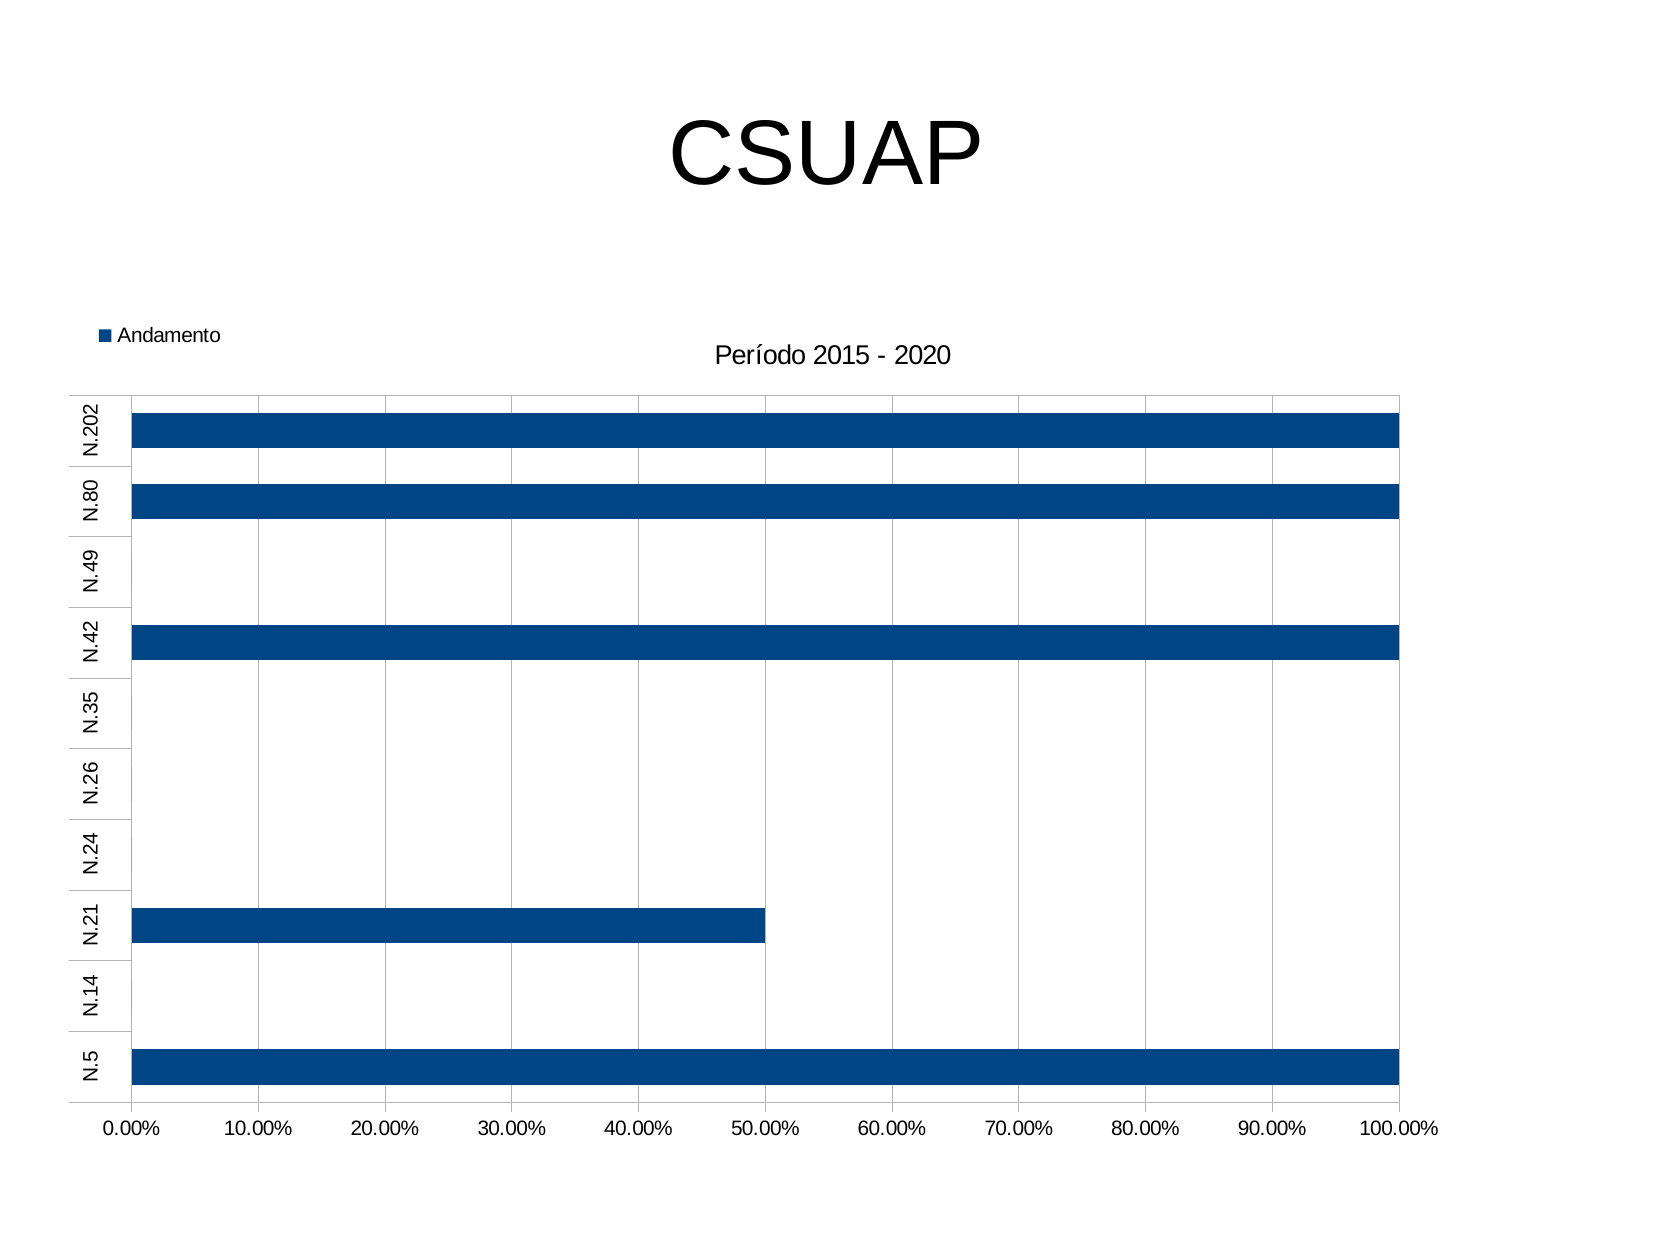

# CSUAP
### Chart: Período 2015 - 2020
| Category | Andamento |
|---|---|
| N.5 | 1.0 |
| N.14 | 0.0 |
| N.21 | 0.5 |
| N.24 | 0.0 |
| N.26 | 0.0 |
| N.35 | 0.0 |
| N.42 | 1.0 |
| N.49 | 0.0 |
| N.80 | 1.0 |
| N.202 | 1.0 |